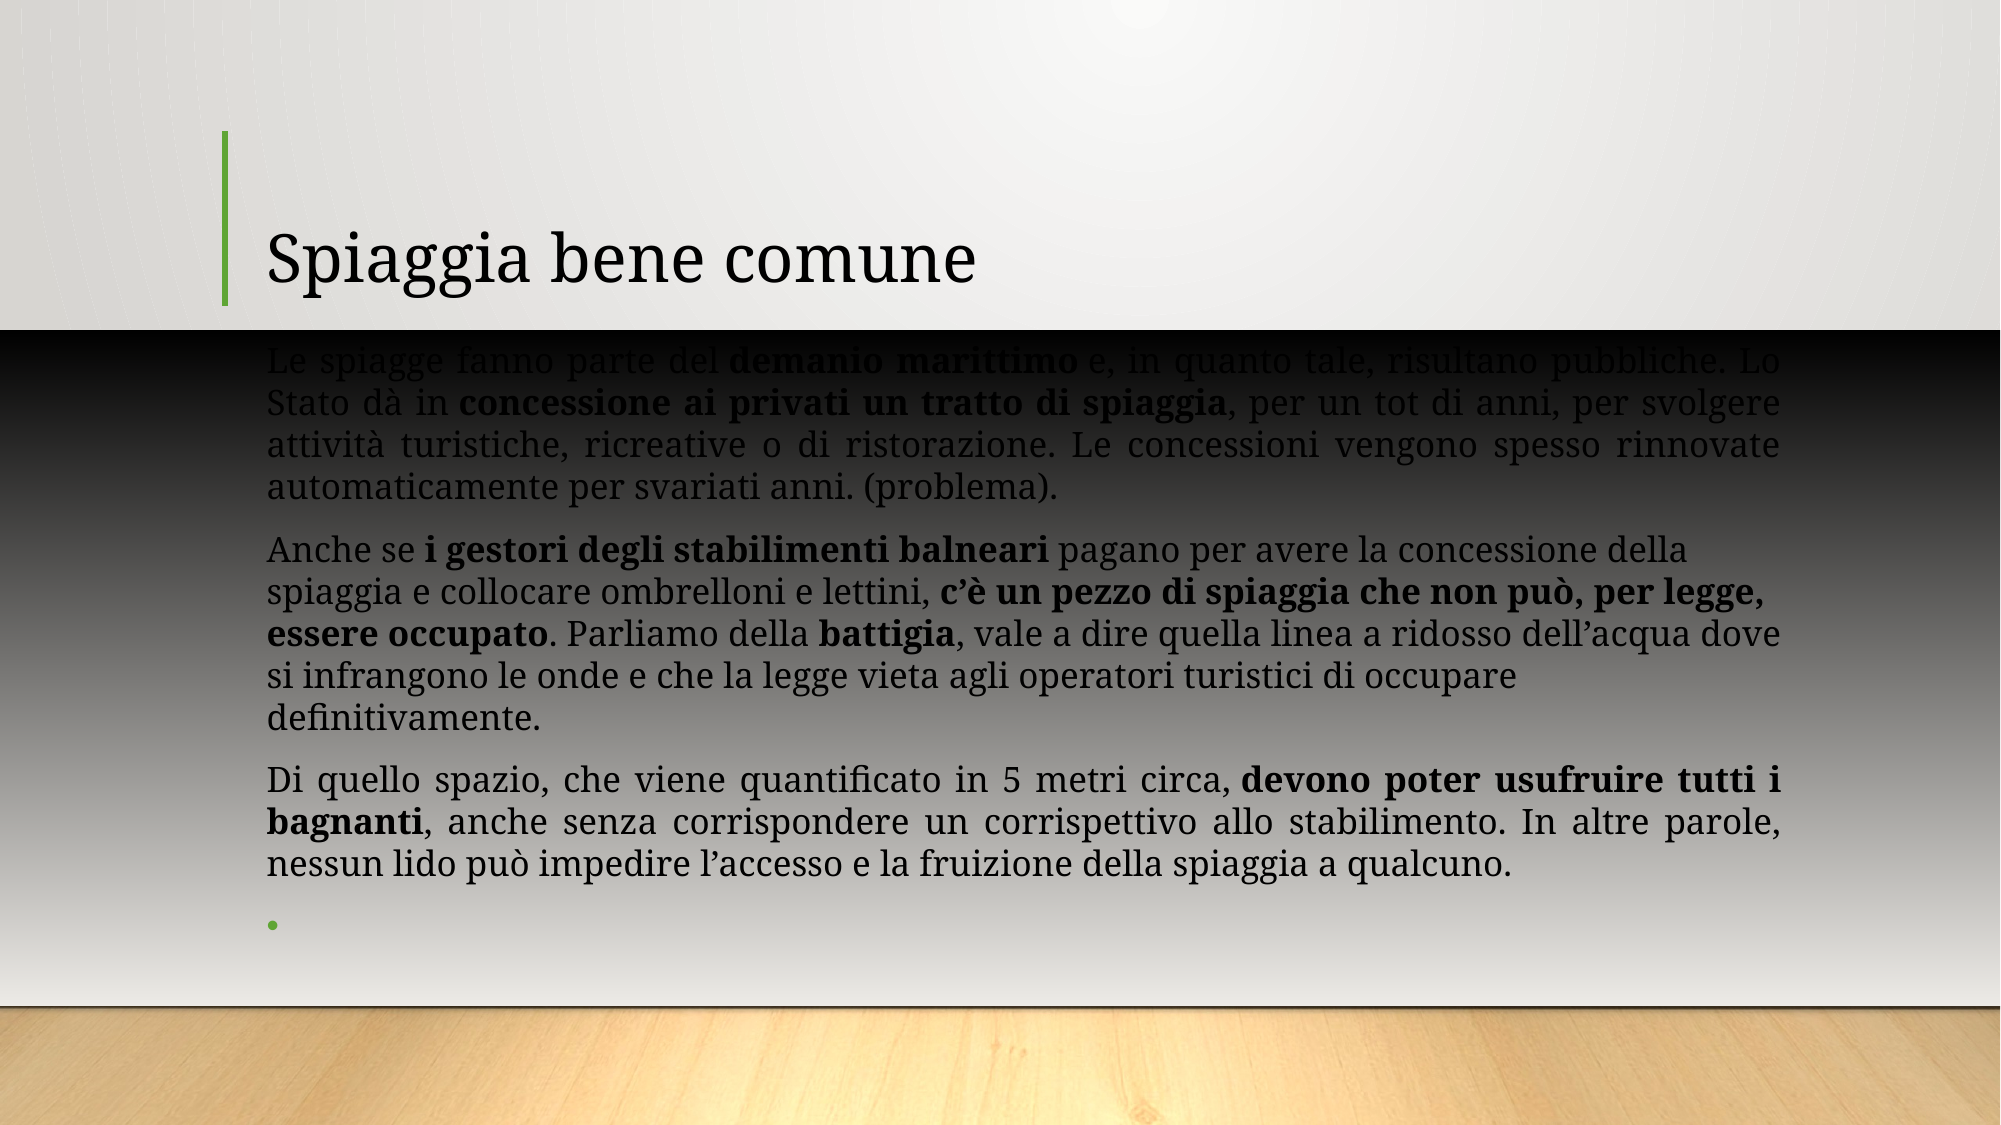

# Spiaggia bene comune
Le spiagge fanno parte del demanio marittimo e, in quanto tale, risultano pubbliche. Lo Stato dà in concessione ai privati un tratto di spiaggia, per un tot di anni, per svolgere attività turistiche, ricreative o di ristorazione. Le concessioni vengono spesso rinnovate automaticamente per svariati anni. (problema).
Anche se i gestori degli stabilimenti balneari pagano per avere la concessione della spiaggia e collocare ombrelloni e lettini, c’è un pezzo di spiaggia che non può, per legge, essere occupato. Parliamo della battigia, vale a dire quella linea a ridosso dell’acqua dove si infrangono le onde e che la legge vieta agli operatori turistici di occupare definitivamente.
Di quello spazio, che viene quantificato in 5 metri circa, devono poter usufruire tutti i bagnanti, anche senza corrispondere un corrispettivo allo stabilimento. In altre parole, nessun lido può impedire l’accesso e la fruizione della spiaggia a qualcuno.